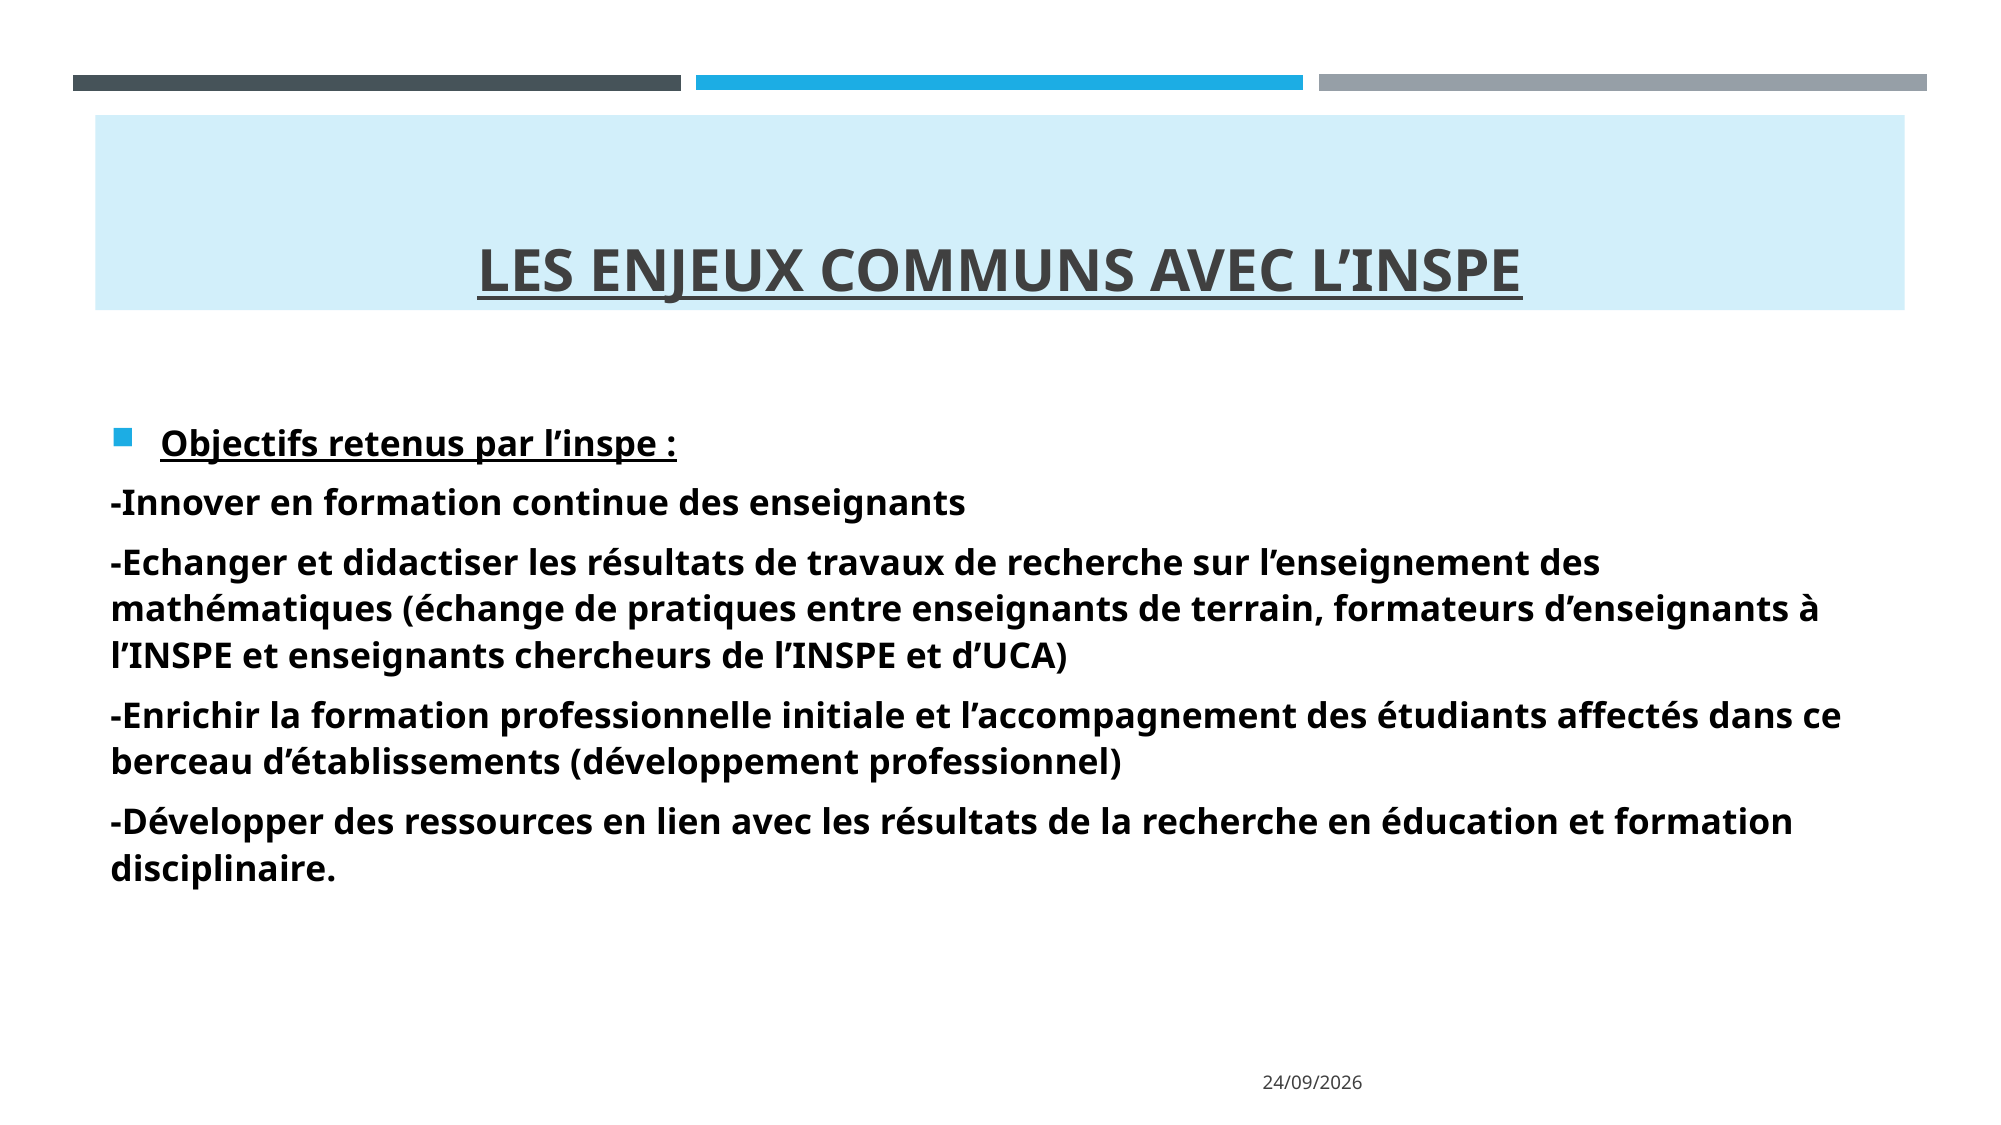

# Les enjeux communs avec l’inspe
Objectifs retenus par l’inspe :
-Innover en formation continue des enseignants
-Echanger et didactiser les résultats de travaux de recherche sur l’enseignement des mathématiques (échange de pratiques entre enseignants de terrain, formateurs d’enseignants à l’INSPE et enseignants chercheurs de l’INSPE et d’UCA)
-Enrichir la formation professionnelle initiale et l’accompagnement des étudiants affectés dans ce berceau d’établissements (développement professionnel)
-Développer des ressources en lien avec les résultats de la recherche en éducation et formation disciplinaire.